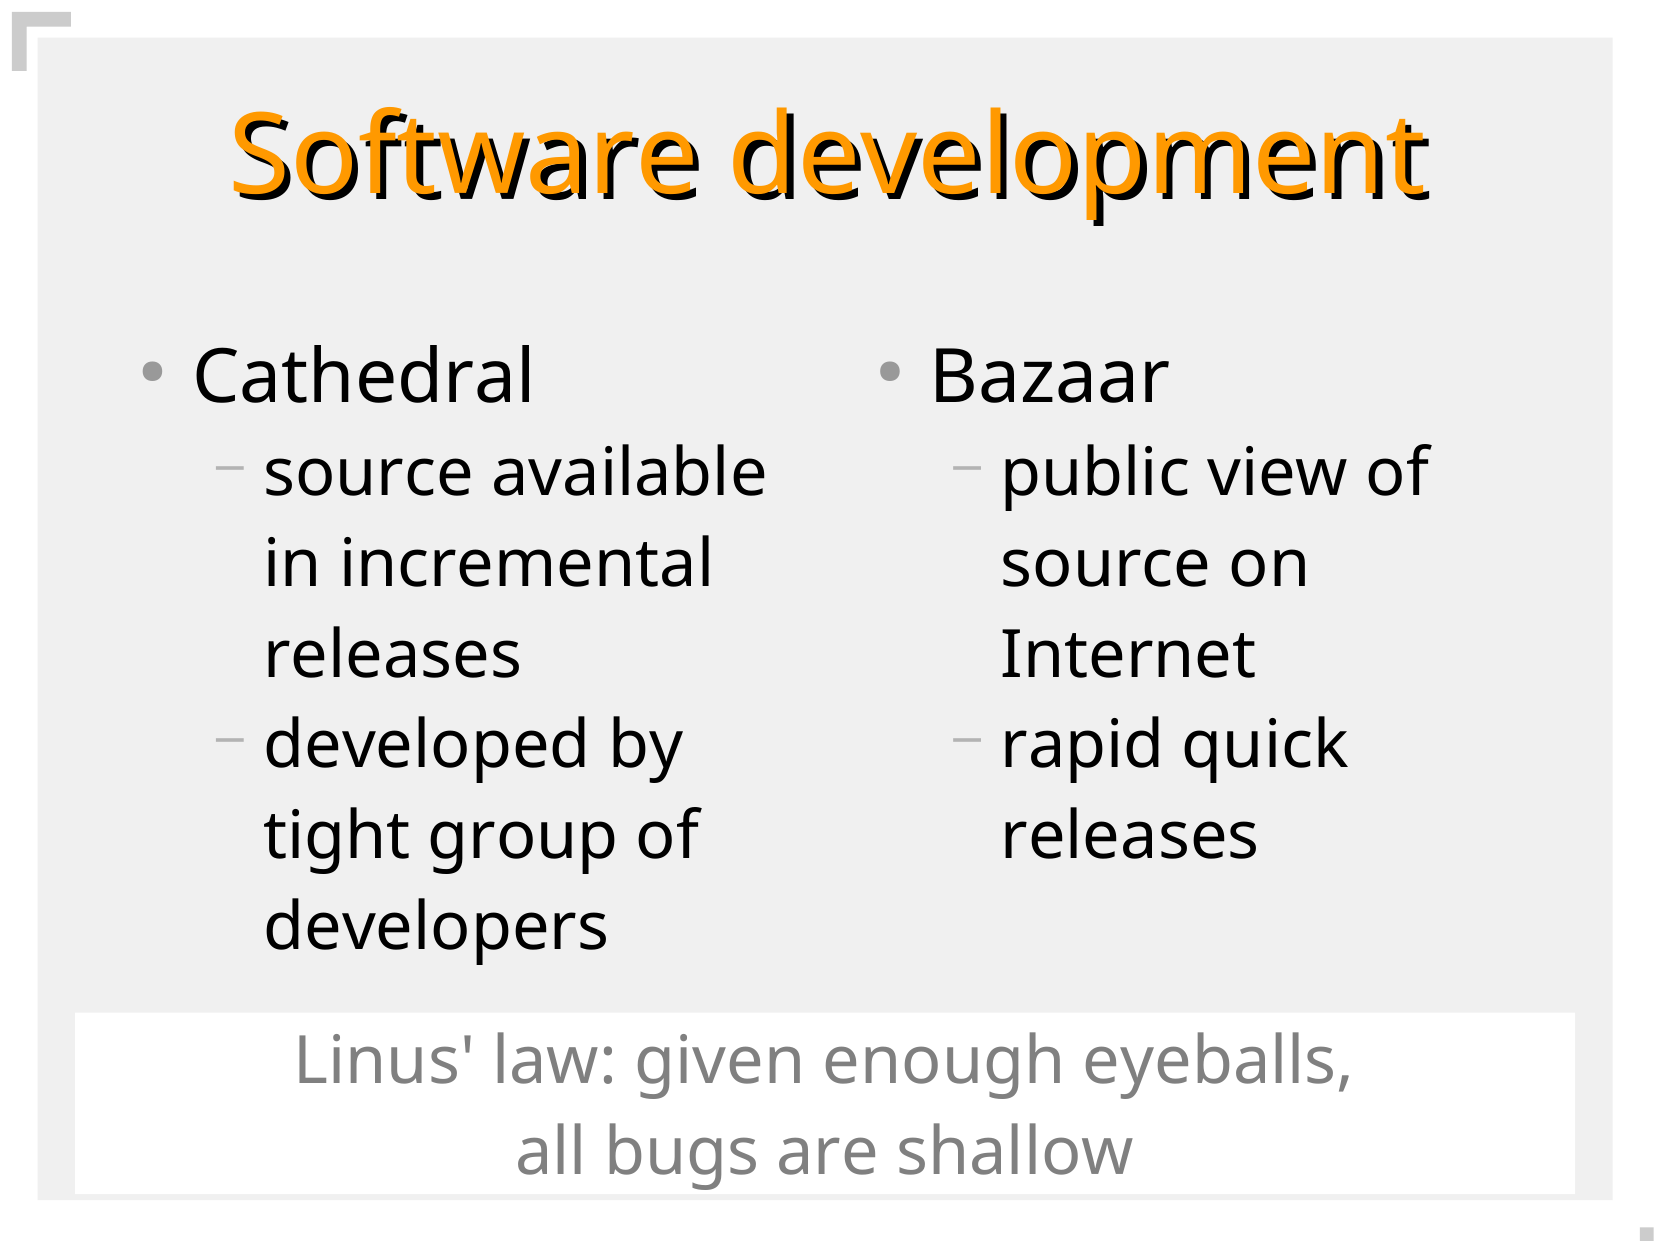

# Software development
Cathedral
source available in incremental releases
developed by tight group of developers
Bazaar
public view of source on Internet
rapid quick releases
Linus' law: given enough eyeballs,
all bugs are shallow